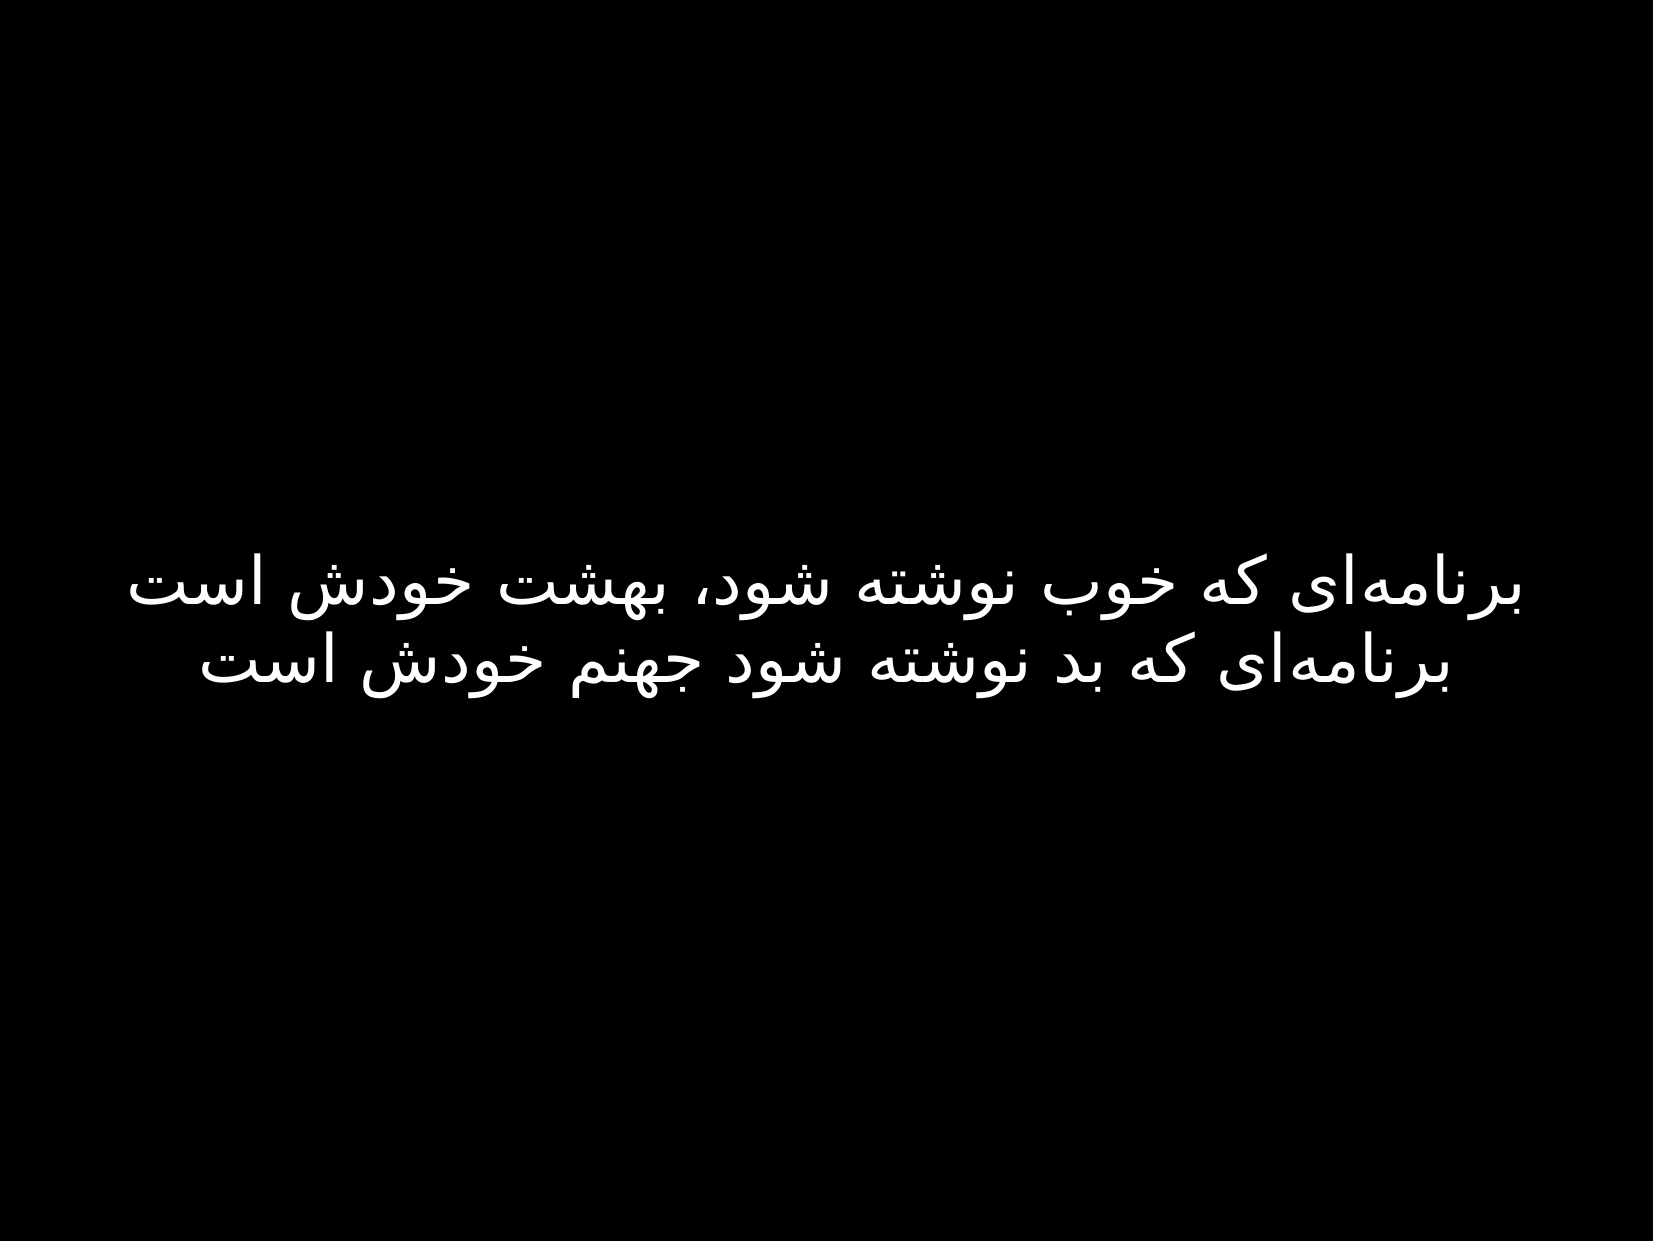

# برنامه‌ای که خوب نوشته شود، بهشت خودش است
برنامه‌ای که بد نوشته شود جهنم خودش است